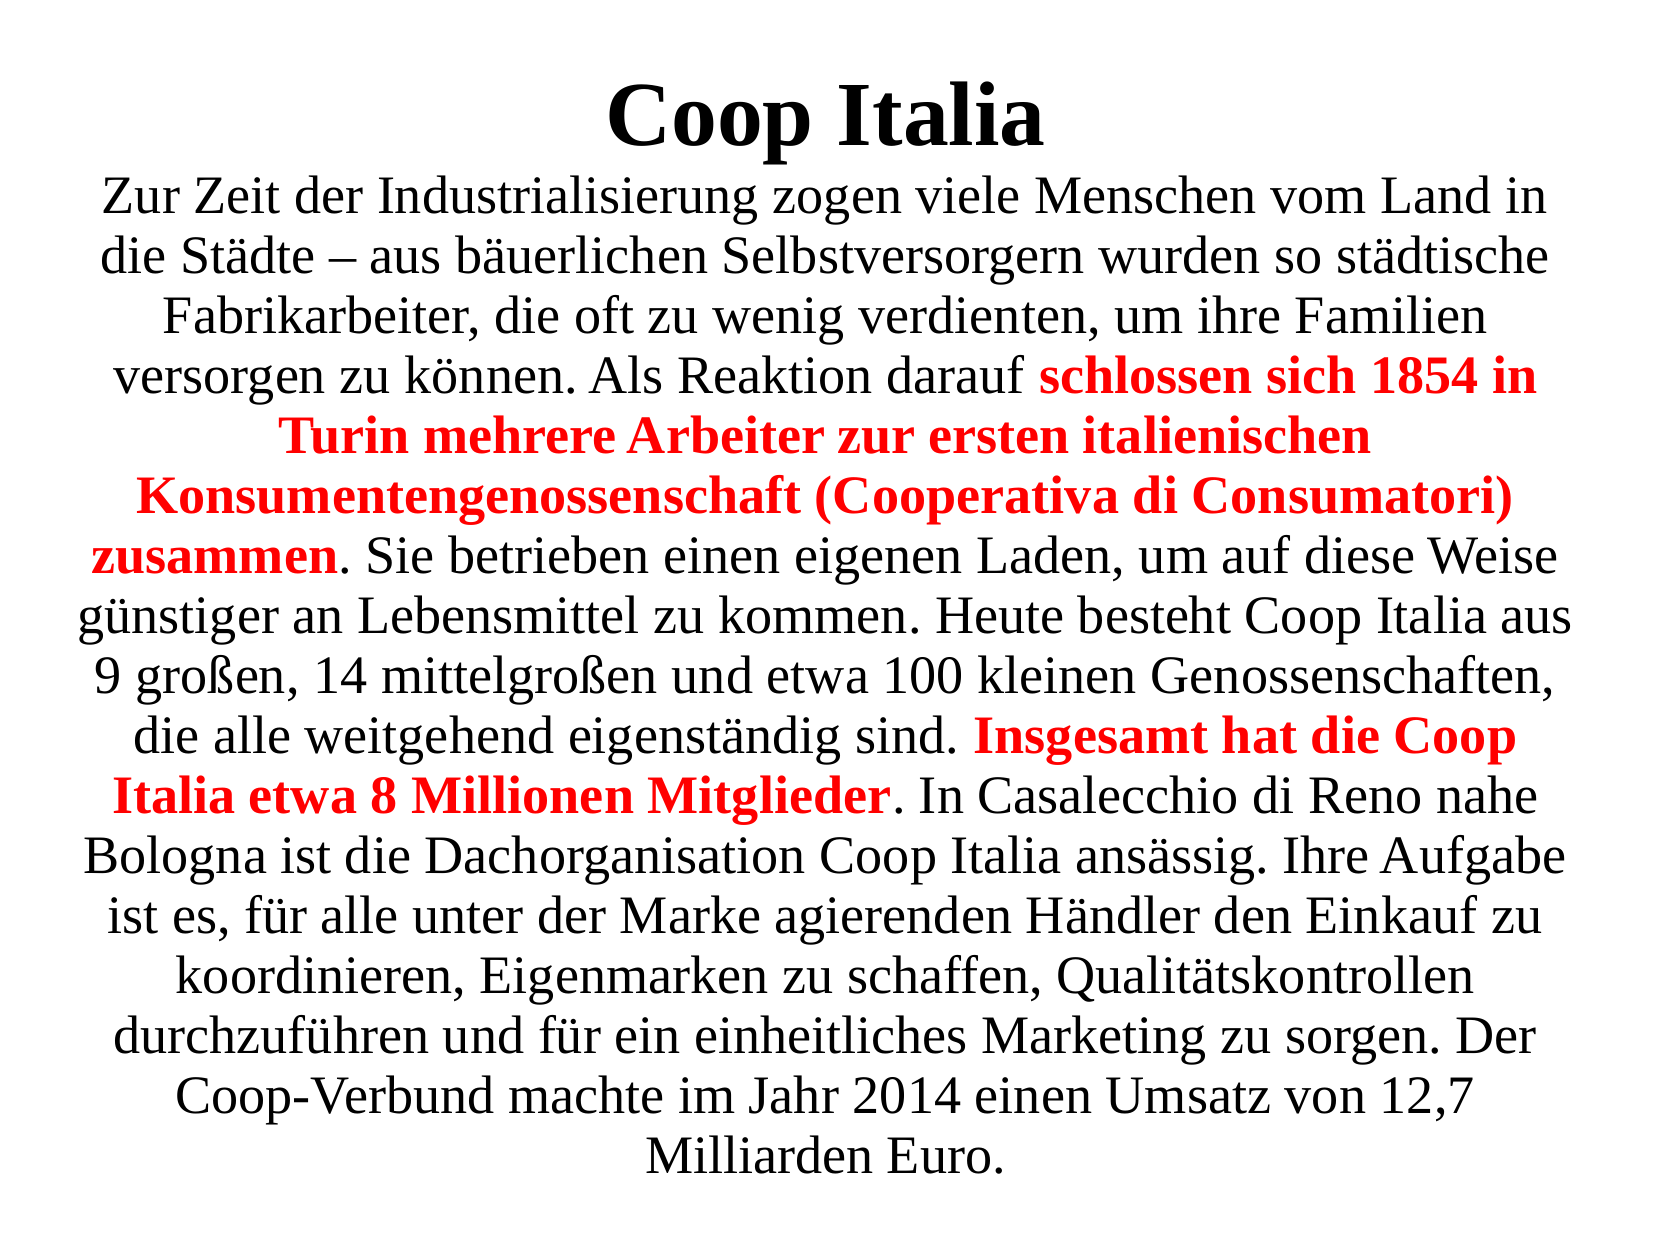

Coop Italia
Zur Zeit der Industrialisierung zogen viele Menschen vom Land in die Städte – aus bäuerlichen Selbstversorgern wurden so städtische Fabrikarbeiter, die oft zu wenig verdienten, um ihre Familien versorgen zu können. Als Reaktion darauf schlossen sich 1854 in Turin mehrere Arbeiter zur ersten italienischen Konsumentengenossenschaft (Cooperativa di Consumatori) zusammen. Sie betrieben einen eigenen Laden, um auf diese Weise günstiger an Lebensmittel zu kommen. Heute besteht Coop Italia aus 9 großen, 14 mittelgroßen und etwa 100 kleinen Genossenschaften, die alle weitgehend eigenständig sind. Insgesamt hat die Coop Italia etwa 8 Millionen Mitglieder. In Casalecchio di Reno nahe Bologna ist die Dachorganisation Coop Italia ansässig. Ihre Aufgabe ist es, für alle unter der Marke agierenden Händler den Einkauf zu koordinieren, Eigenmarken zu schaffen, Qualitätskontrollen durchzuführen und für ein einheitliches Marketing zu sorgen. Der Coop-Verbund machte im Jahr 2014 einen Umsatz von 12,7 Milliarden Euro.